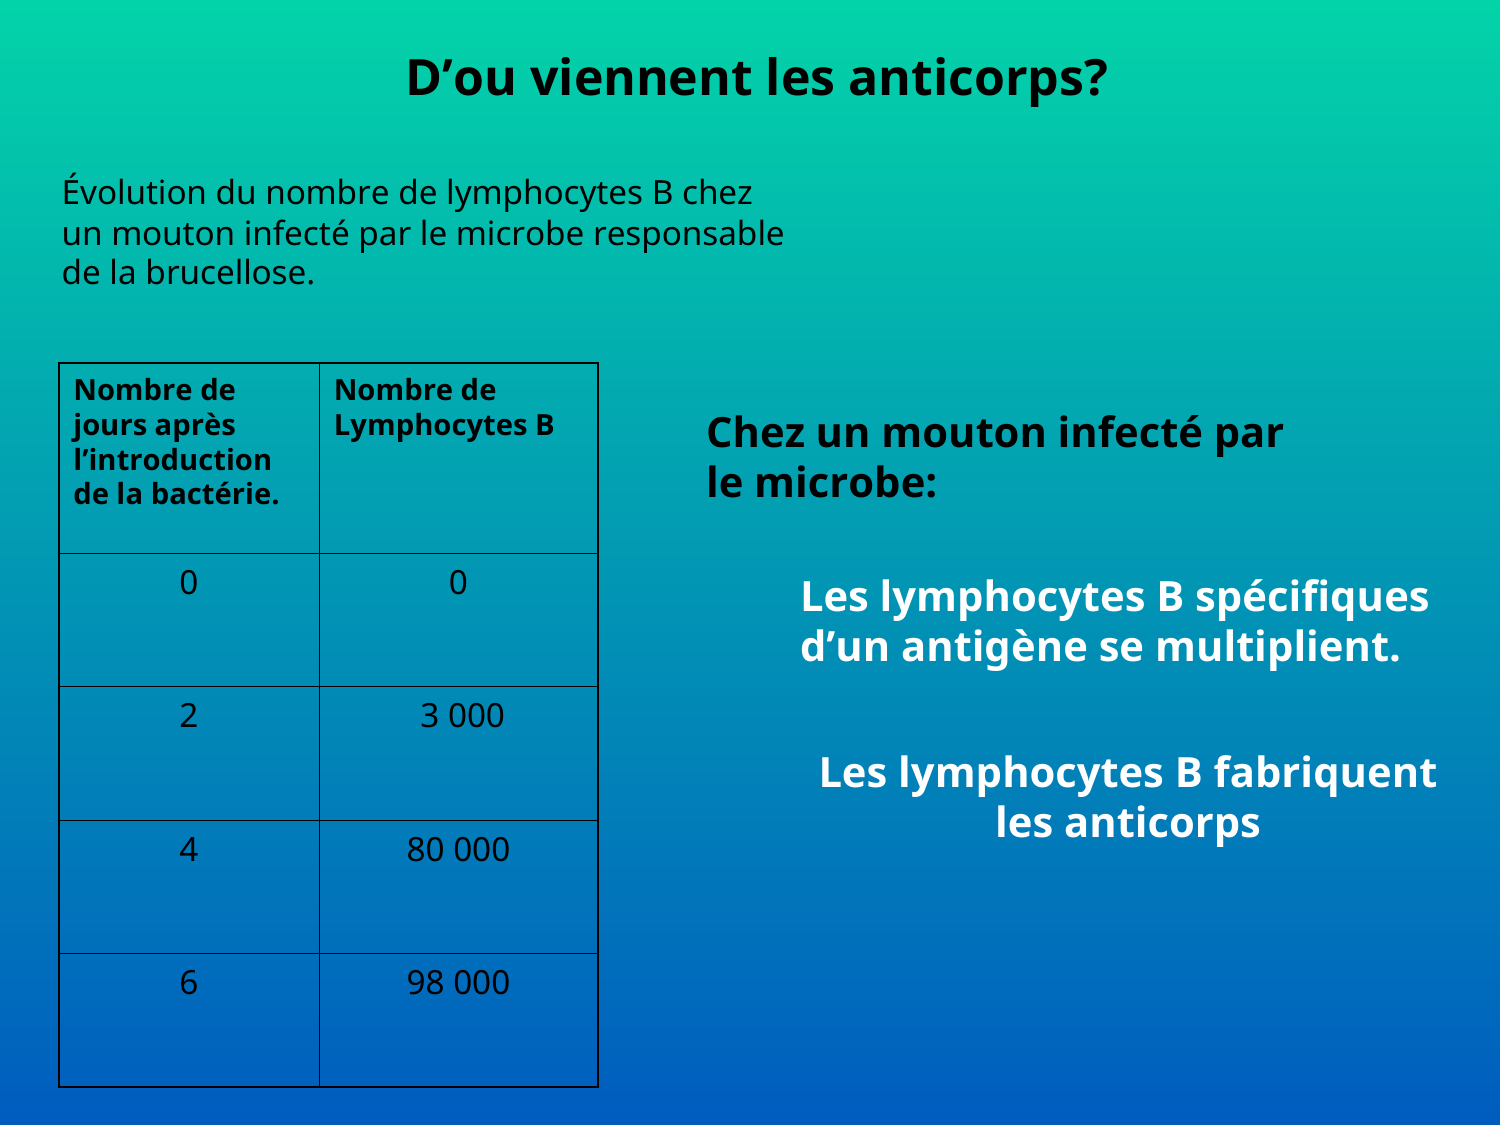

# D’ou viennent les anticorps?
Évolution du nombre de lymphocytes B chez un mouton infecté par le microbe responsable de la brucellose.
| Nombre de jours après l’introduction de la bactérie. | Nombre de Lymphocytes B |
| --- | --- |
| 0 | 0 |
| 2 | 3 000 |
| 4 | 80 000 |
| 6 | 98 000 |
Chez un mouton infecté par le microbe:
Les lymphocytes B spécifiques d’un antigène se multiplient.
Les lymphocytes B fabriquent les anticorps